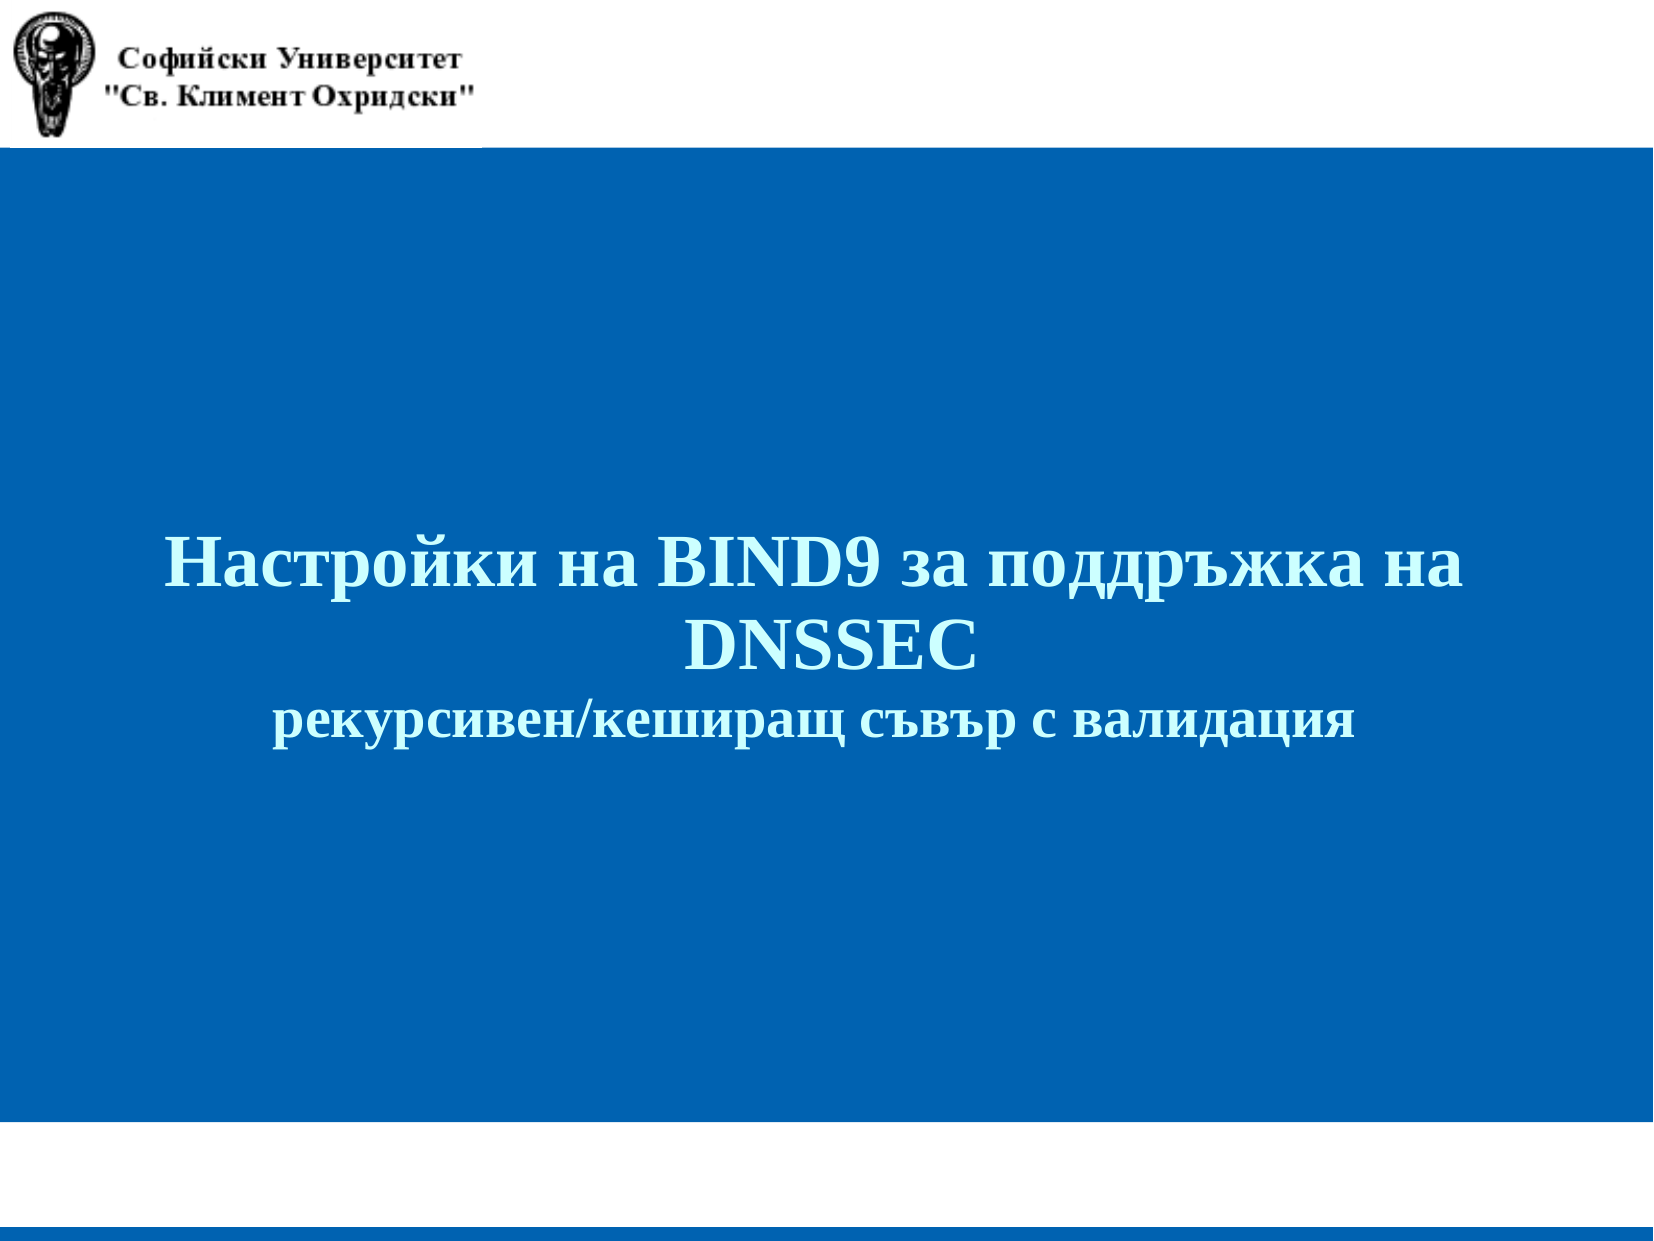

Настройки на BIND9 за поддръжка на DNSSEC
рекурсивен/кеширащ съвър с валидация